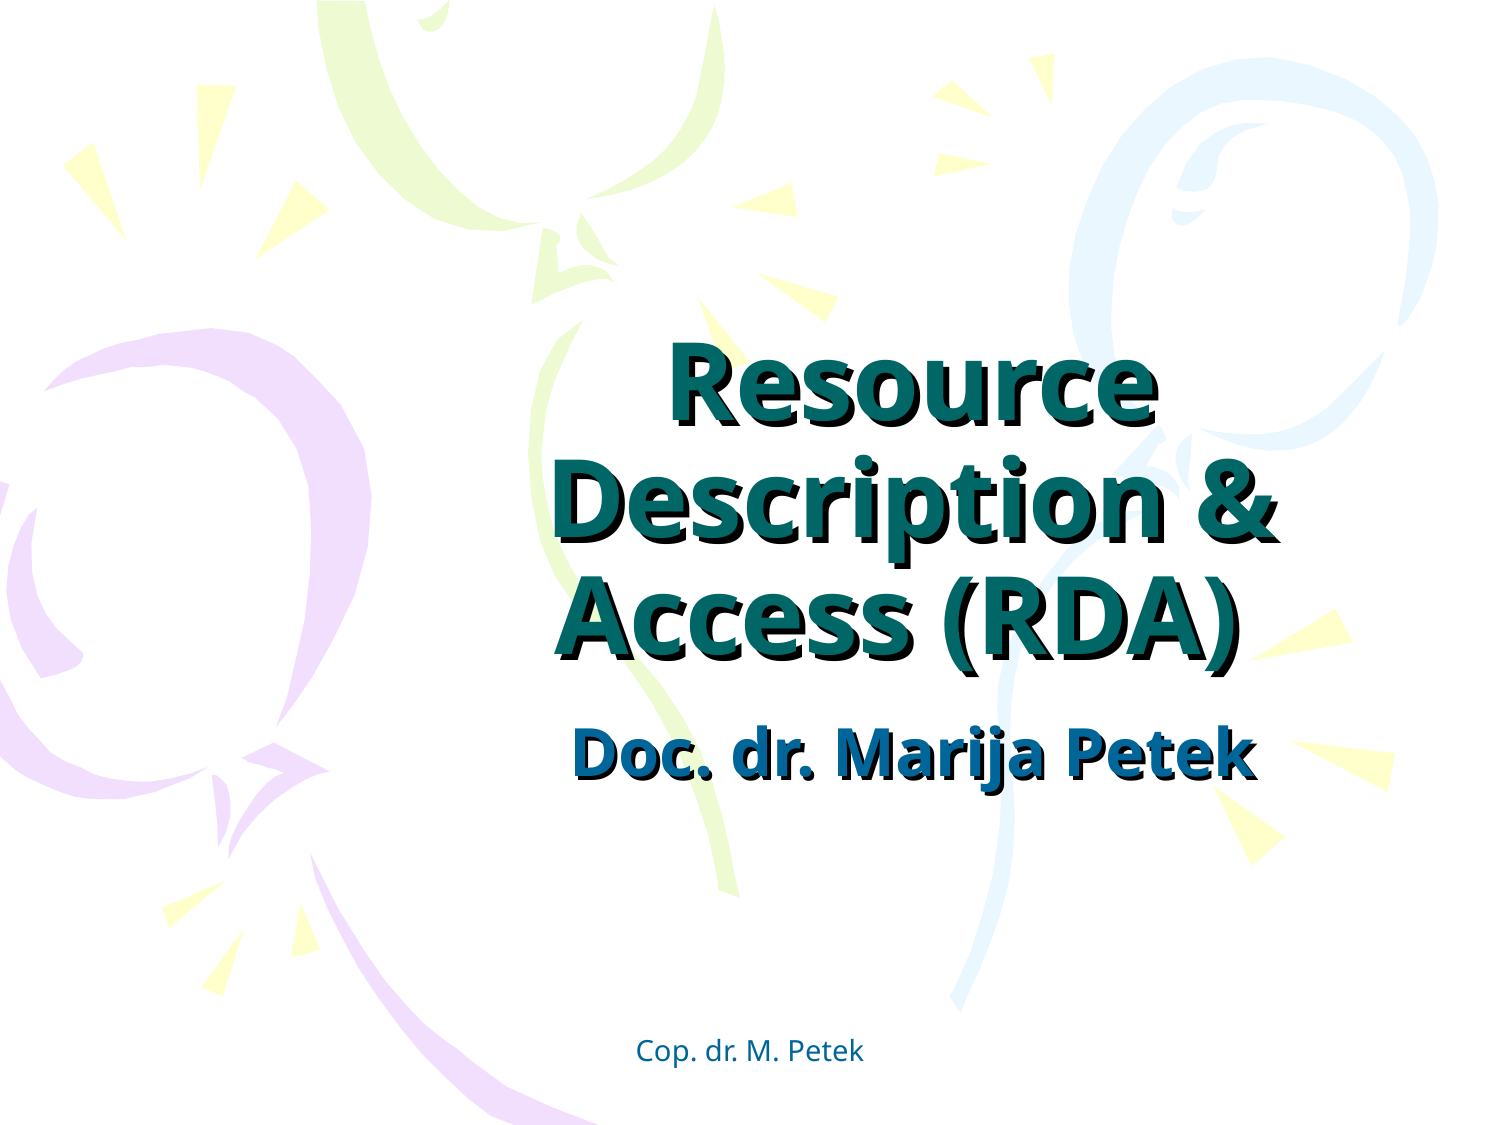

# Resource Description & Access (RDA)
Doc. dr. Marija Petek
Cop. dr. M. Petek